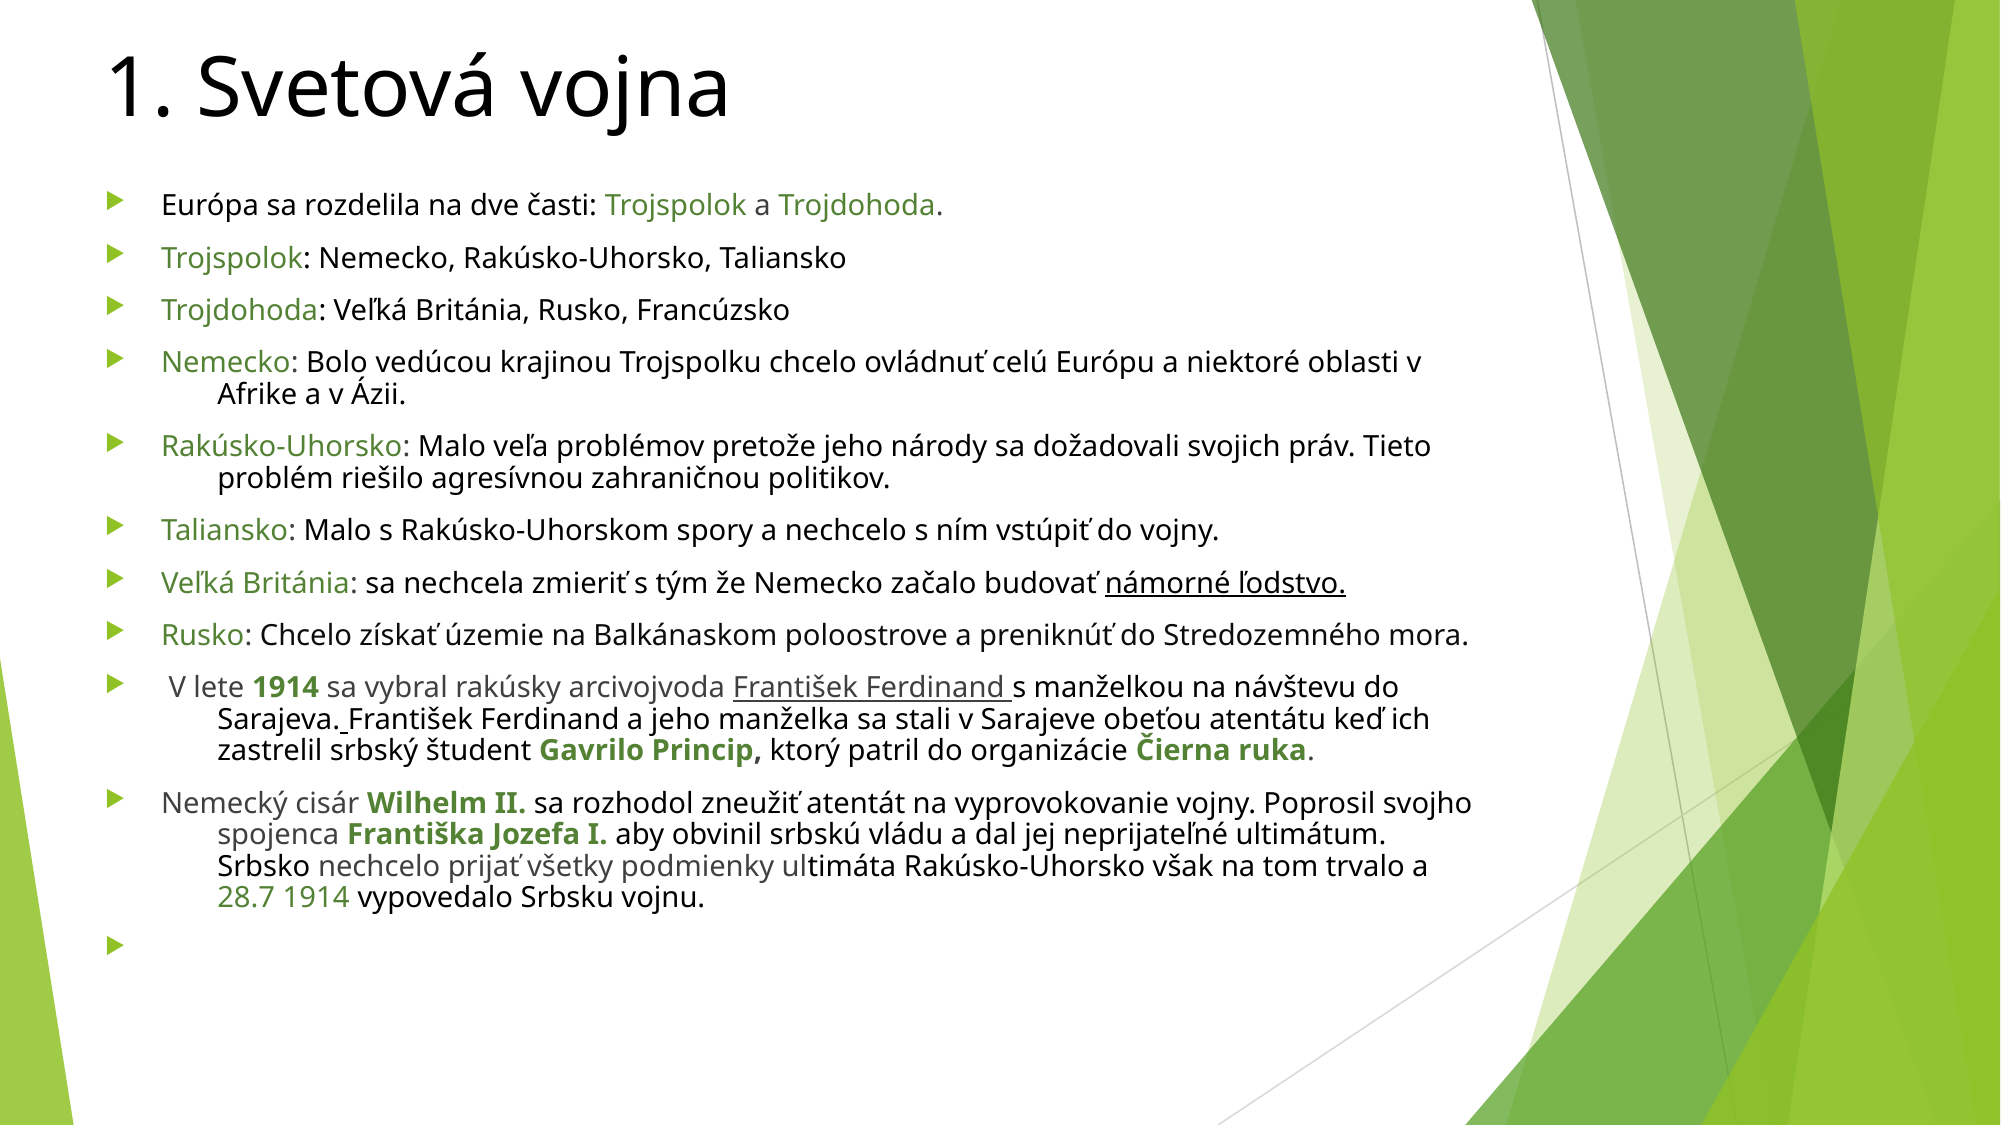

# 1. Svetová vojna
Európa sa rozdelila na dve časti: Trojspolok a Trojdohoda.
Trojspolok: Nemecko, Rakúsko-Uhorsko, Taliansko
Trojdohoda: Veľká Británia, Rusko, Francúzsko
Nemecko: Bolo vedúcou krajinou Trojspolku chcelo ovládnuť celú Európu a niektoré oblasti v Afrike a v Ázii.
Rakúsko-Uhorsko: Malo veľa problémov pretože jeho národy sa dožadovali svojich práv. Tieto problém riešilo agresívnou zahraničnou politikov.
Taliansko: Malo s Rakúsko-Uhorskom spory a nechcelo s ním vstúpiť do vojny.
Veľká Británia: sa nechcela zmieriť s tým že Nemecko začalo budovať námorné ľodstvo.
Rusko: Chcelo získať územie na Balkánaskom poloostrove a preniknúť do Stredozemného mora.
 V lete 1914 sa vybral rakúsky arcivojvoda František Ferdinand s manželkou na návštevu do Sarajeva. František Ferdinand a jeho manželka sa stali v Sarajeve obeťou atentátu keď ich zastrelil srbský študent Gavrilo Princip, ktorý patril do organizácie Čierna ruka.
Nemecký cisár Wilhelm II. sa rozhodol zneužiť atentát na vyprovokovanie vojny. Poprosil svojho spojenca Františka Jozefa I. aby obvinil srbskú vládu a dal jej neprijateľné ultimátum. Srbsko nechcelo prijať všetky podmienky ultimáta Rakúsko-Uhorsko však na tom trvalo a 28.7 1914 vypovedalo Srbsku vojnu.